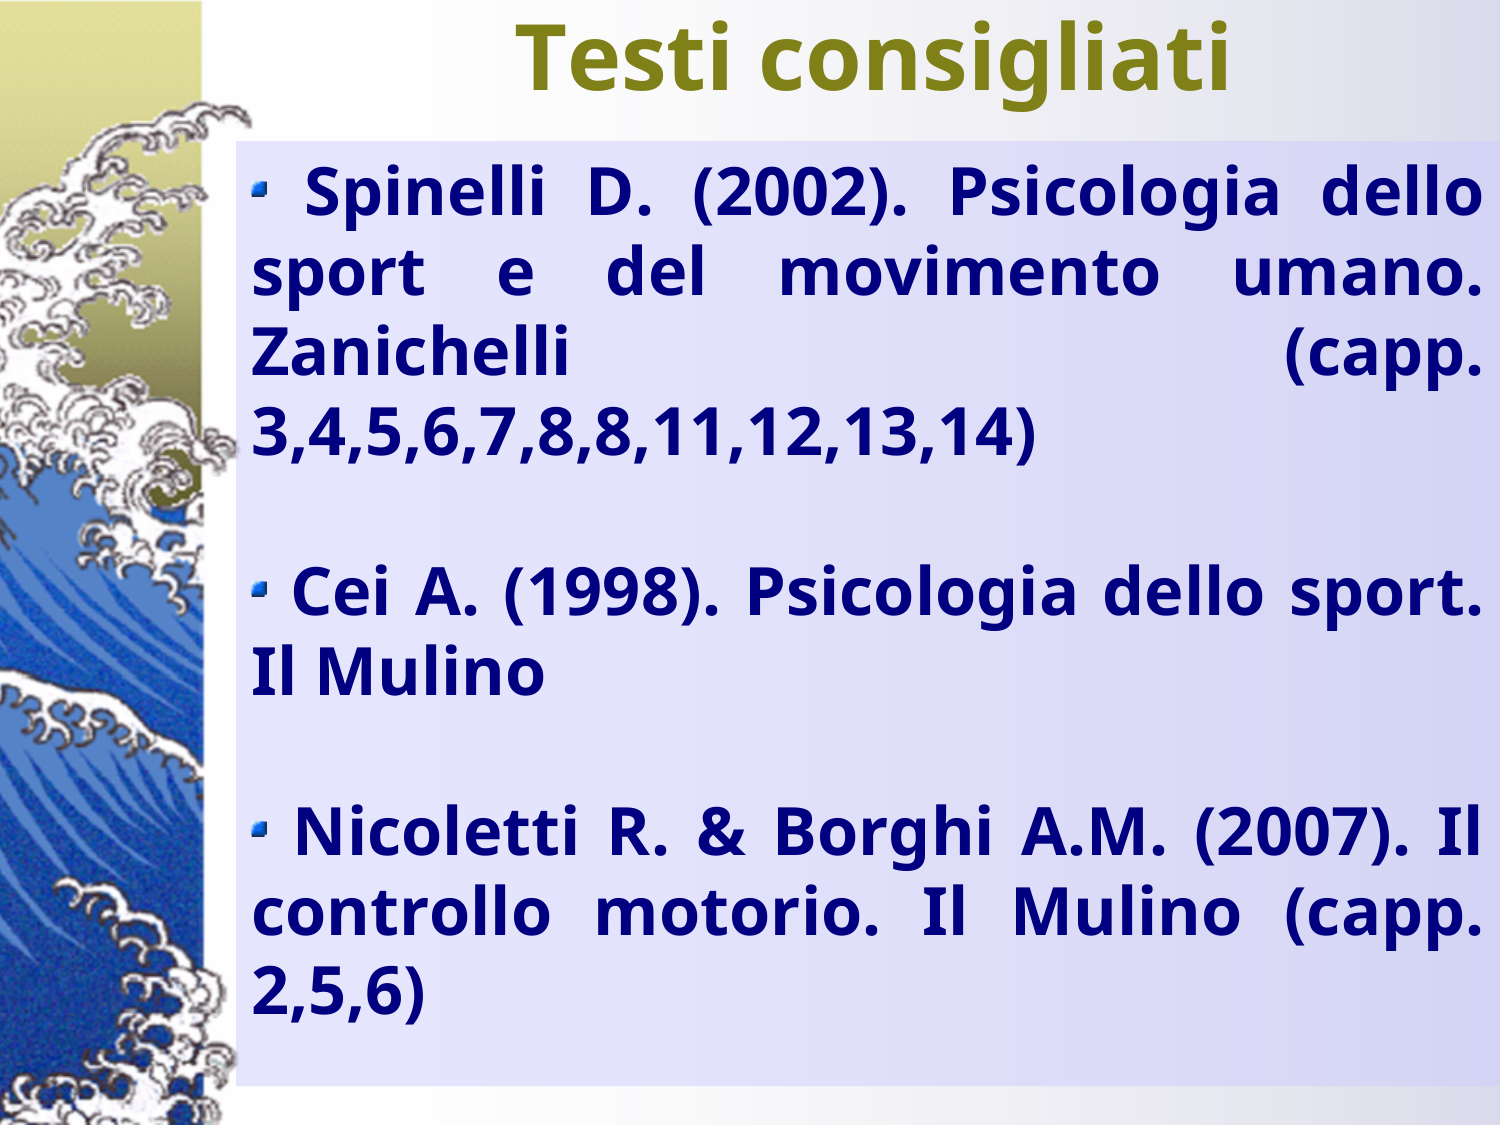

# Testi consigliati
 Spinelli D. (2002). Psicologia dello sport e del movimento umano. Zanichelli (capp. 3,4,5,6,7,8,8,11,12,13,14)
 Cei A. (1998). Psicologia dello sport. Il Mulino
 Nicoletti R. & Borghi A.M. (2007). Il controllo motorio. Il Mulino (capp. 2,5,6)